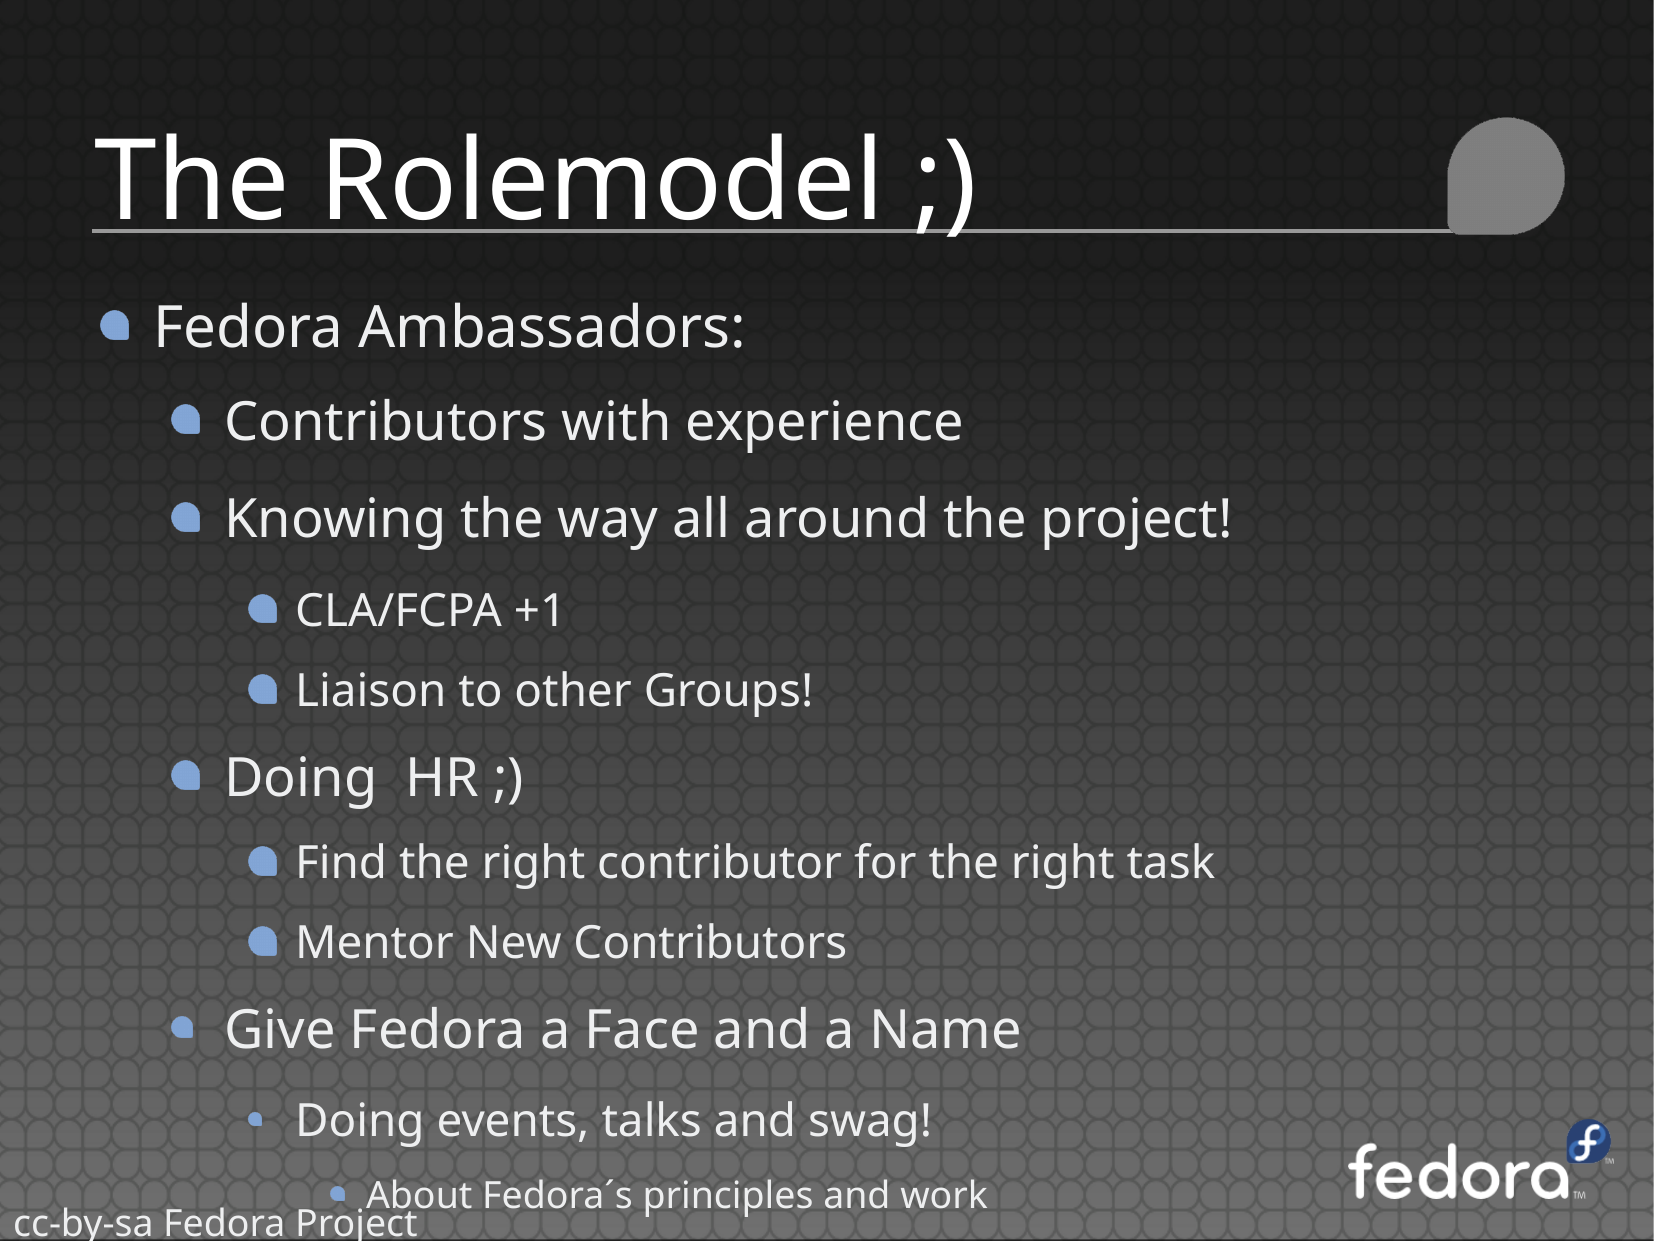

The Rolemodel ;)
# Fedora Ambassadors:
Contributors with experience
Knowing the way all around the project!
CLA/FCPA +1
Liaison to other Groups!
Doing HR ;)
Find the right contributor for the right task
Mentor New Contributors
Give Fedora a Face and a Name
Doing events, talks and swag!
About Fedora´s principles and work
cc-by-sa Fedora Project